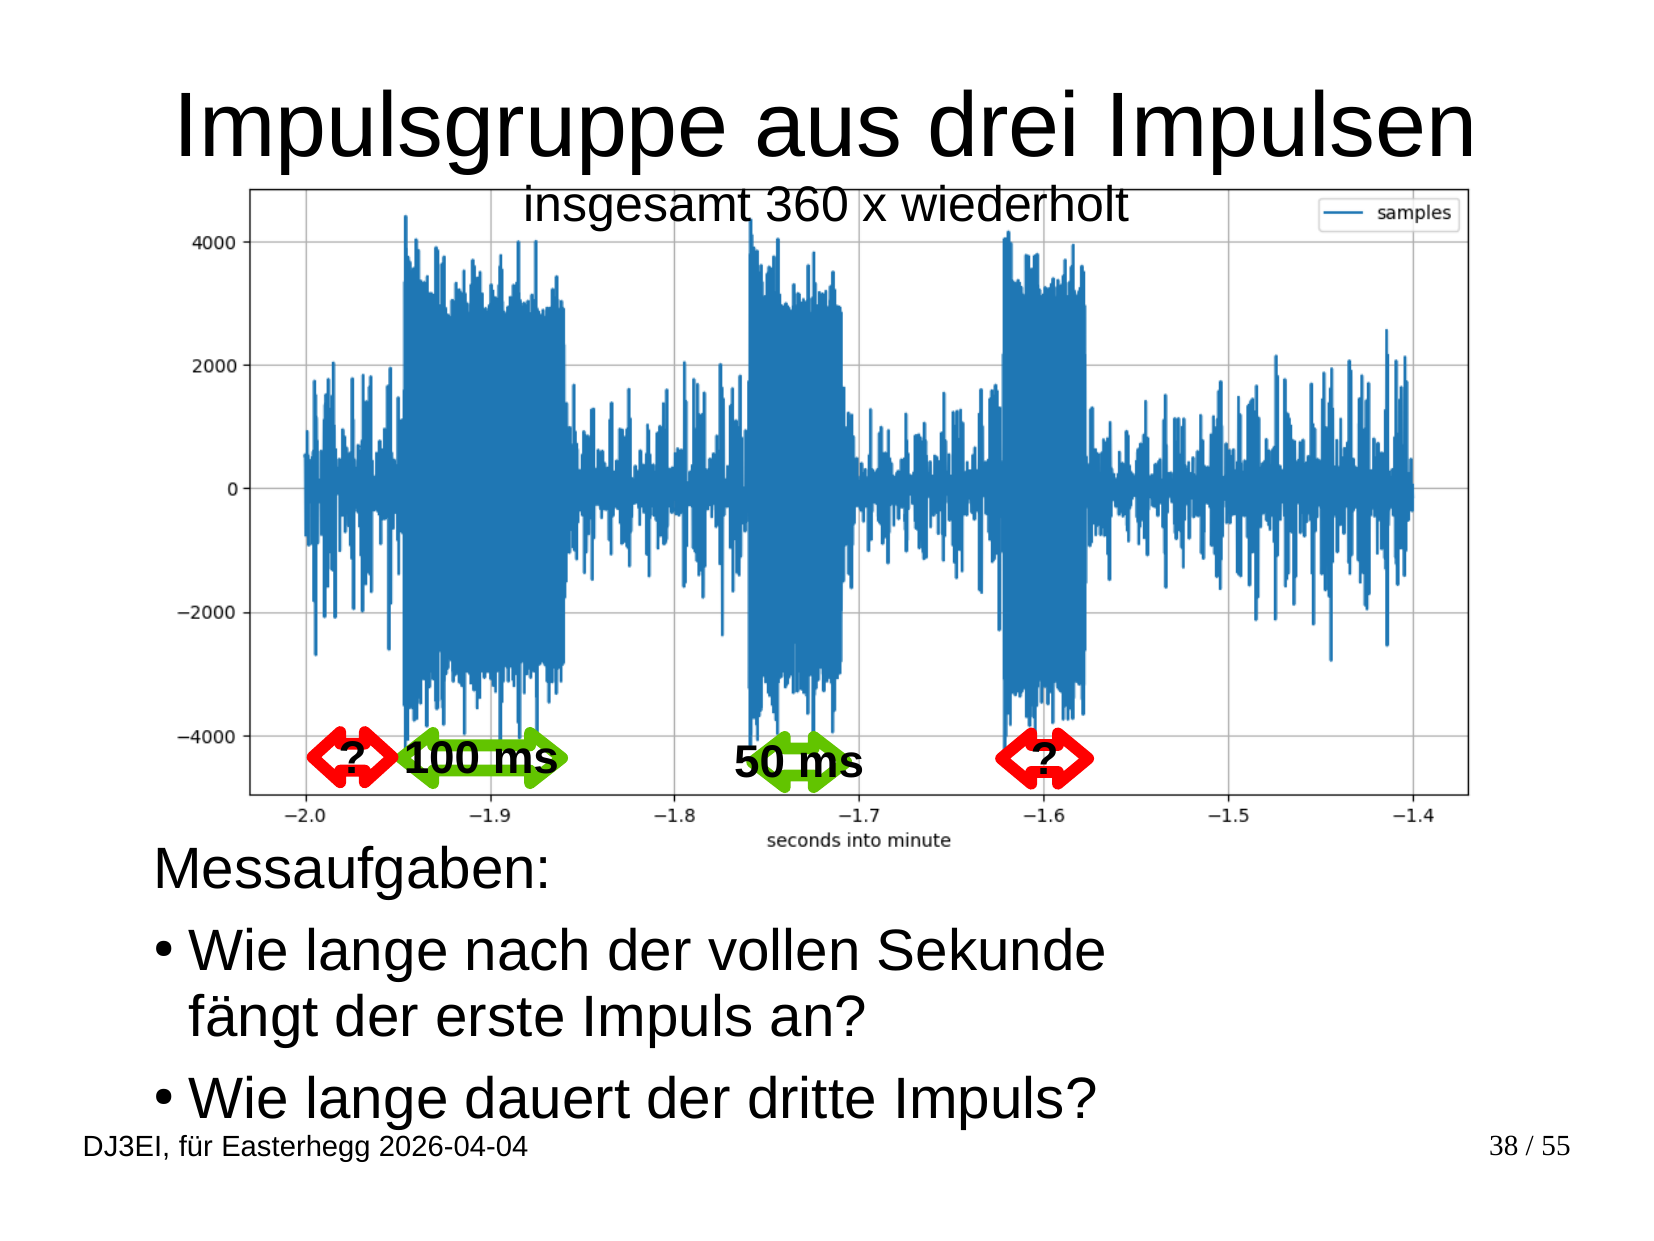

# Impulsgruppe aus drei Impulsen insgesamt 360 x wiederholt
?
100 ms
?
50 ms
Messaufgaben:
Wie lange nach der vollen Sekunde
fängt der erste Impuls an?
Wie lange dauert der dritte Impuls?
38